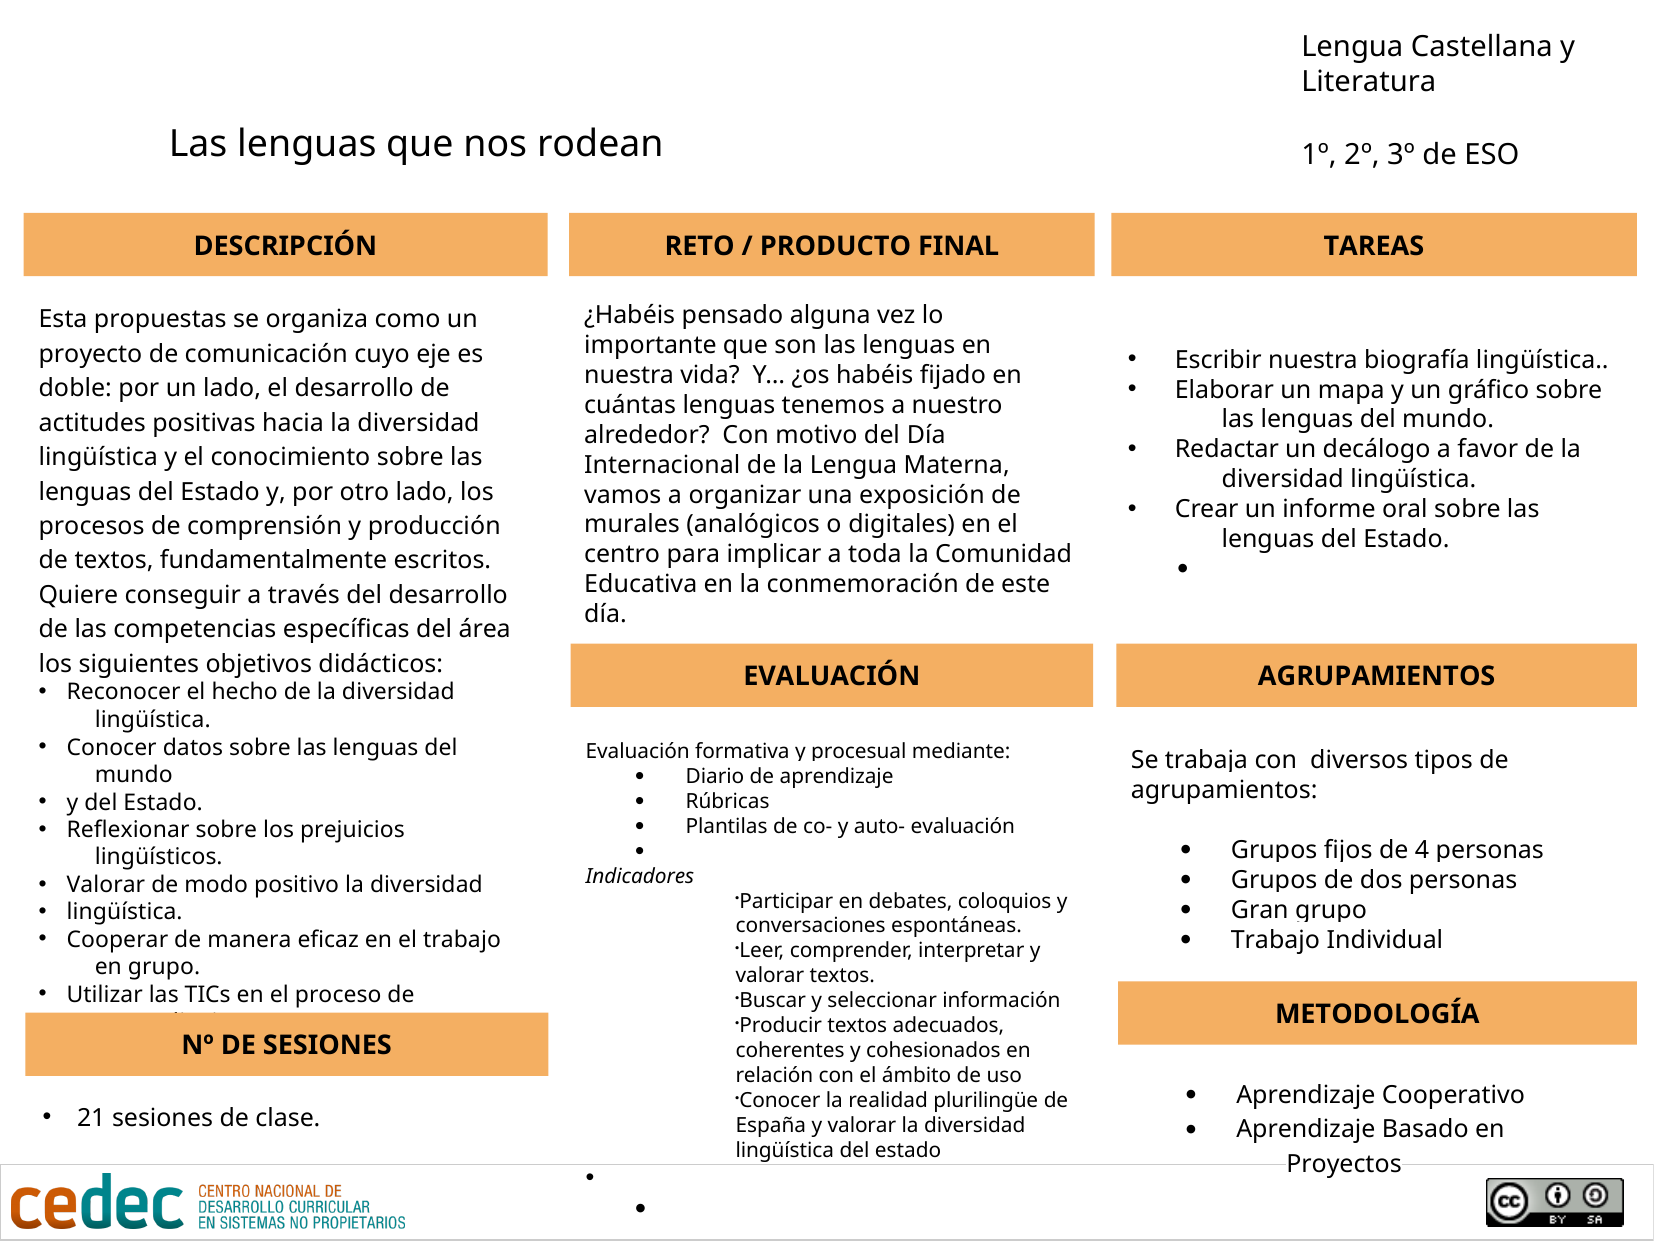

PROPUESTA DIDÁCTICA
Lengua Castellana y Literatura
Materia:
Las lenguas que nos rodean
Curso:
REA:
1º, 2º, 3º de ESO
DESCRIPCIÓN
RETO / PRODUCTO FINAL
TAREAS
Esta propuestas se organiza como un proyecto de comunicación cuyo eje es doble: por un lado, el desarrollo de actitudes positivas hacia la diversidad lingüística y el conocimiento sobre las lenguas del Estado y, por otro lado, los procesos de comprensión y producción de textos, fundamentalmente escritos. Quiere conseguir a través del desarrollo de las competencias específicas del área los siguientes objetivos didácticos:
Reconocer el hecho de la diversidad lingüística.
Conocer datos sobre las lenguas del mundo
y del Estado.
Reflexionar sobre los prejuicios lingüísticos.
Valorar de modo positivo la diversidad
lingüística.
Cooperar de manera eficaz en el trabajo en grupo.
Utilizar las TICs en el proceso de aprendizaje de manera eficaz.
¿Habéis pensado alguna vez lo
importante que son las lenguas en
nuestra vida?  Y… ¿os habéis fijado en
cuántas lenguas tenemos a nuestro
alrededor? Con motivo del Día Internacional de la Lengua Materna, vamos a organizar una exposición de murales (analógicos o digitales) en el centro para implicar a toda la Comunidad Educativa en la conmemoración de este día.
Escribir nuestra biografía lingüística..
Elaborar un mapa y un gráfico sobre las lenguas del mundo.
Redactar un decálogo a favor de la diversidad lingüística.
Crear un informe oral sobre las lenguas del Estado.
EVALUACIÓN
AGRUPAMIENTOS
Evaluación formativa y procesual mediante:
Diario de aprendizaje
Rúbricas
Plantilas de co- y auto- evaluación
Indicadores
Participar en debates, coloquios y conversaciones espontáneas.
Leer, comprender, interpretar y valorar textos.
Buscar y seleccionar información
Producir textos adecuados, coherentes y cohesionados en relación con el ámbito de uso
Conocer la realidad plurilingüe de España y valorar la diversidad lingüística del estado
Se trabaja con diversos tipos de agrupamientos:
Grupos fijos de 4 personas
Grupos de dos personas
Gran grupo
Trabajo Individual
METODOLOGÍA
Nº DE SESIONES
Aprendizaje Cooperativo
Aprendizaje Basado en Proyectos
 21 sesiones de clase.